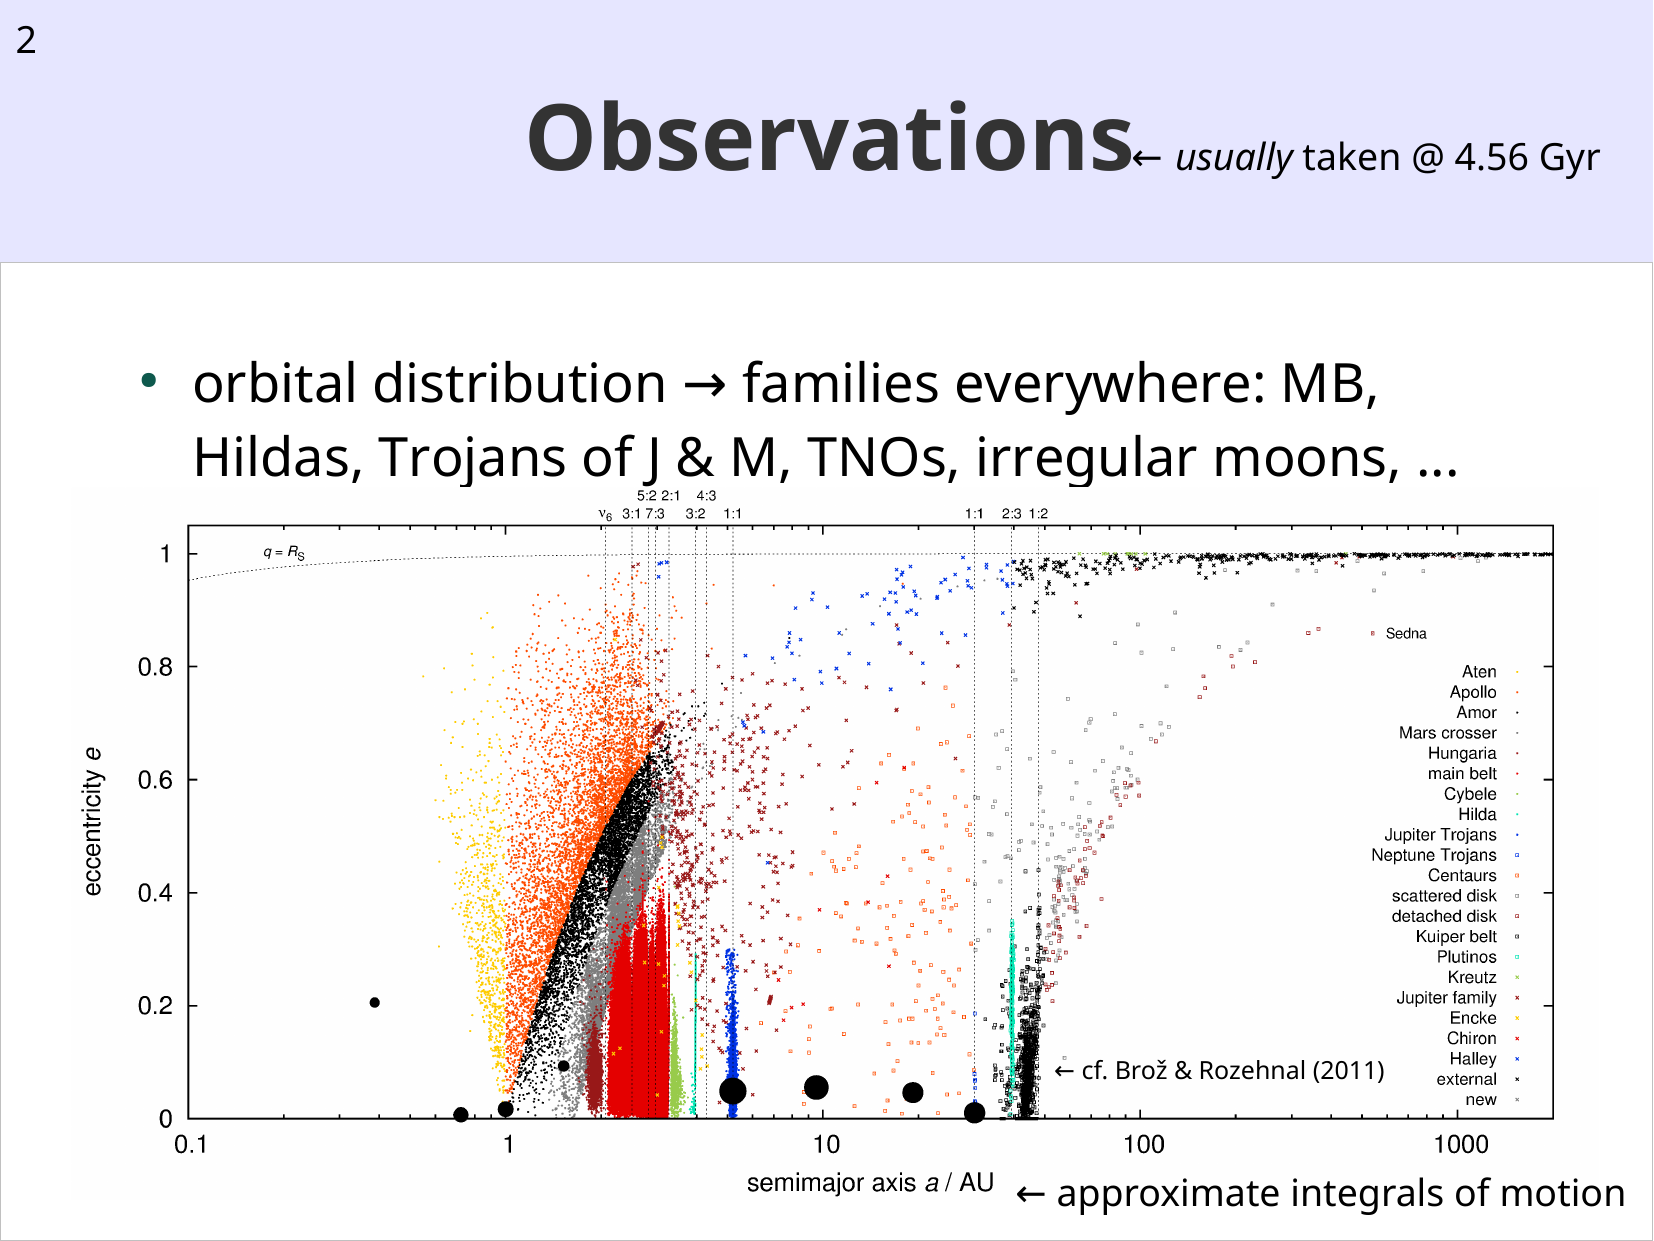

2
# Observations
← usually taken @ 4.56 Gyr
orbital distribution → families everywhere: MB, Hildas, Trojans of J & M, TNOs, irregular moons, ...
← cf. Brož & Rozehnal (2011)
← approximate integrals of motion